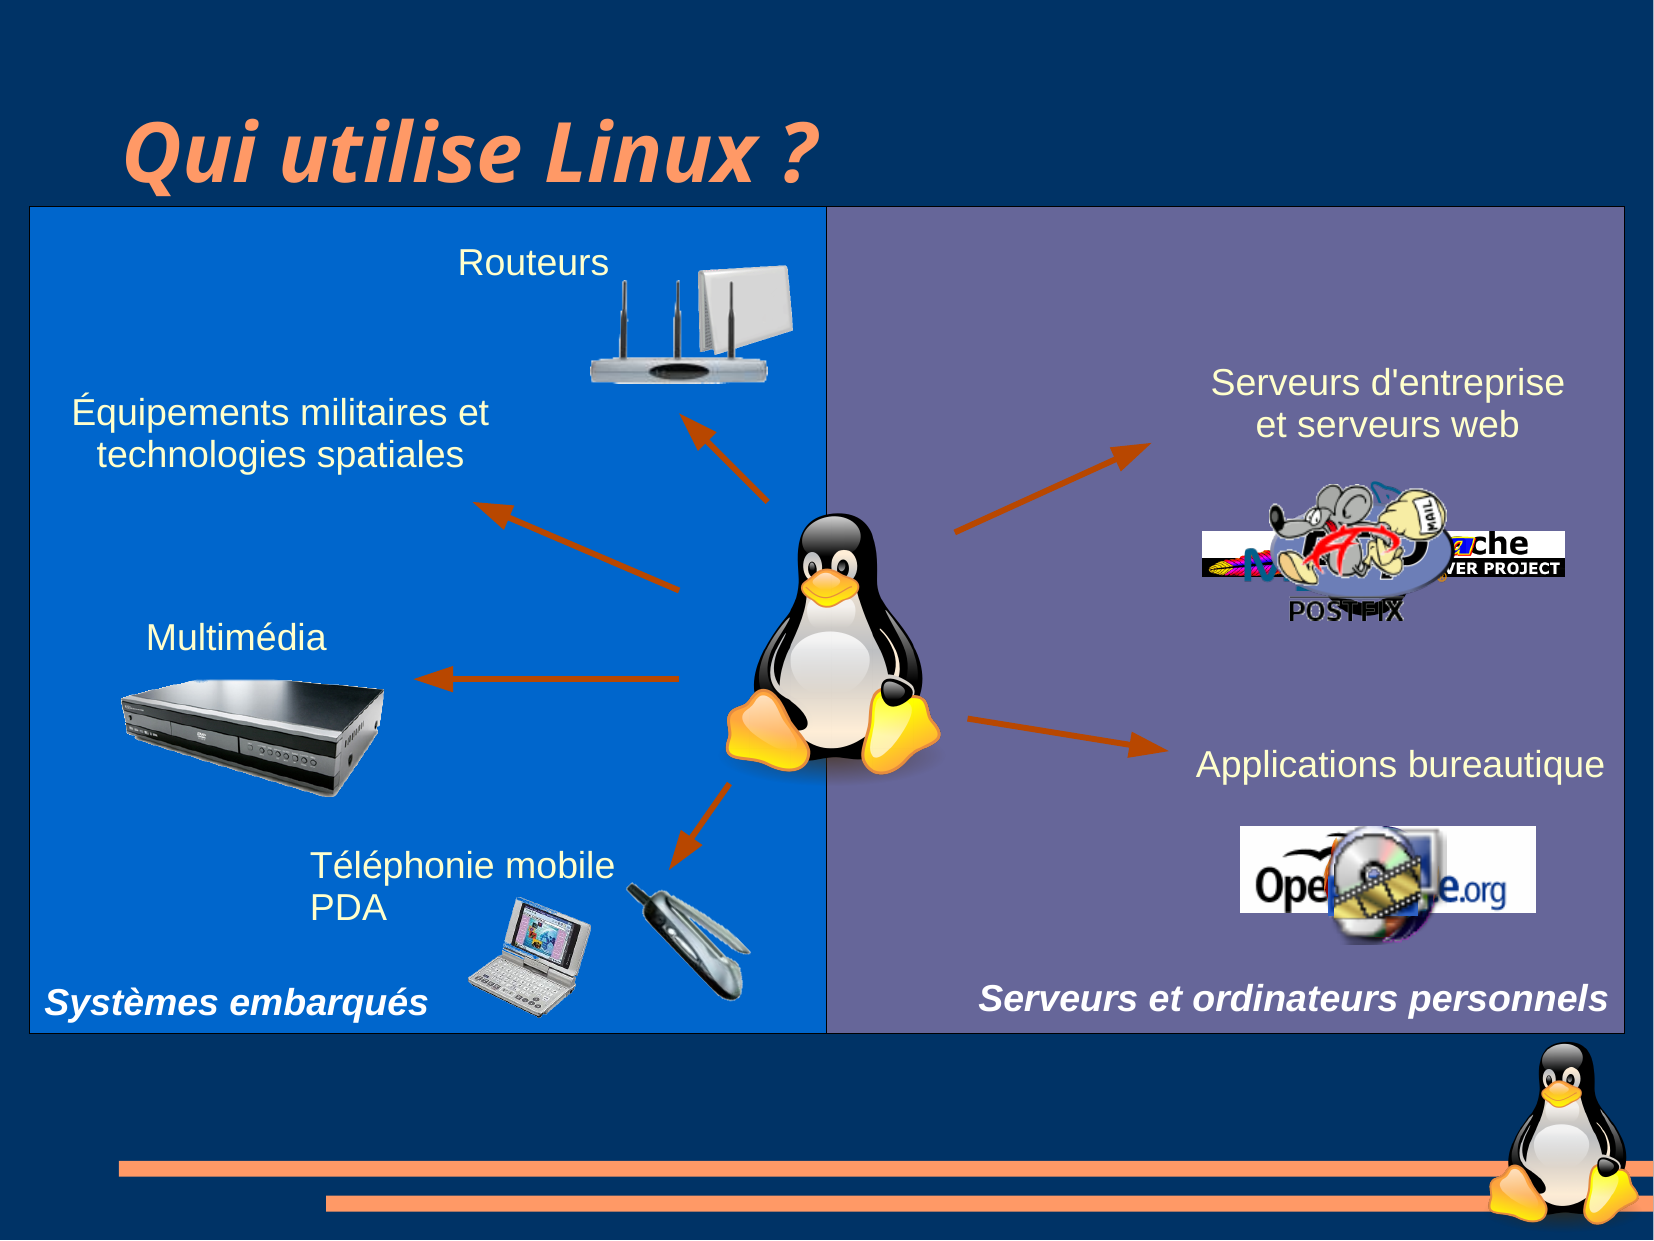

# Qui utilise Linux ?
Routeurs
Serveurs d'entreprise
et serveurs web
Équipements militaires et technologies spatiales
Multimédia
Applications bureautique
Téléphonie mobile
PDA
Serveurs et ordinateurs personnels
Systèmes embarqués